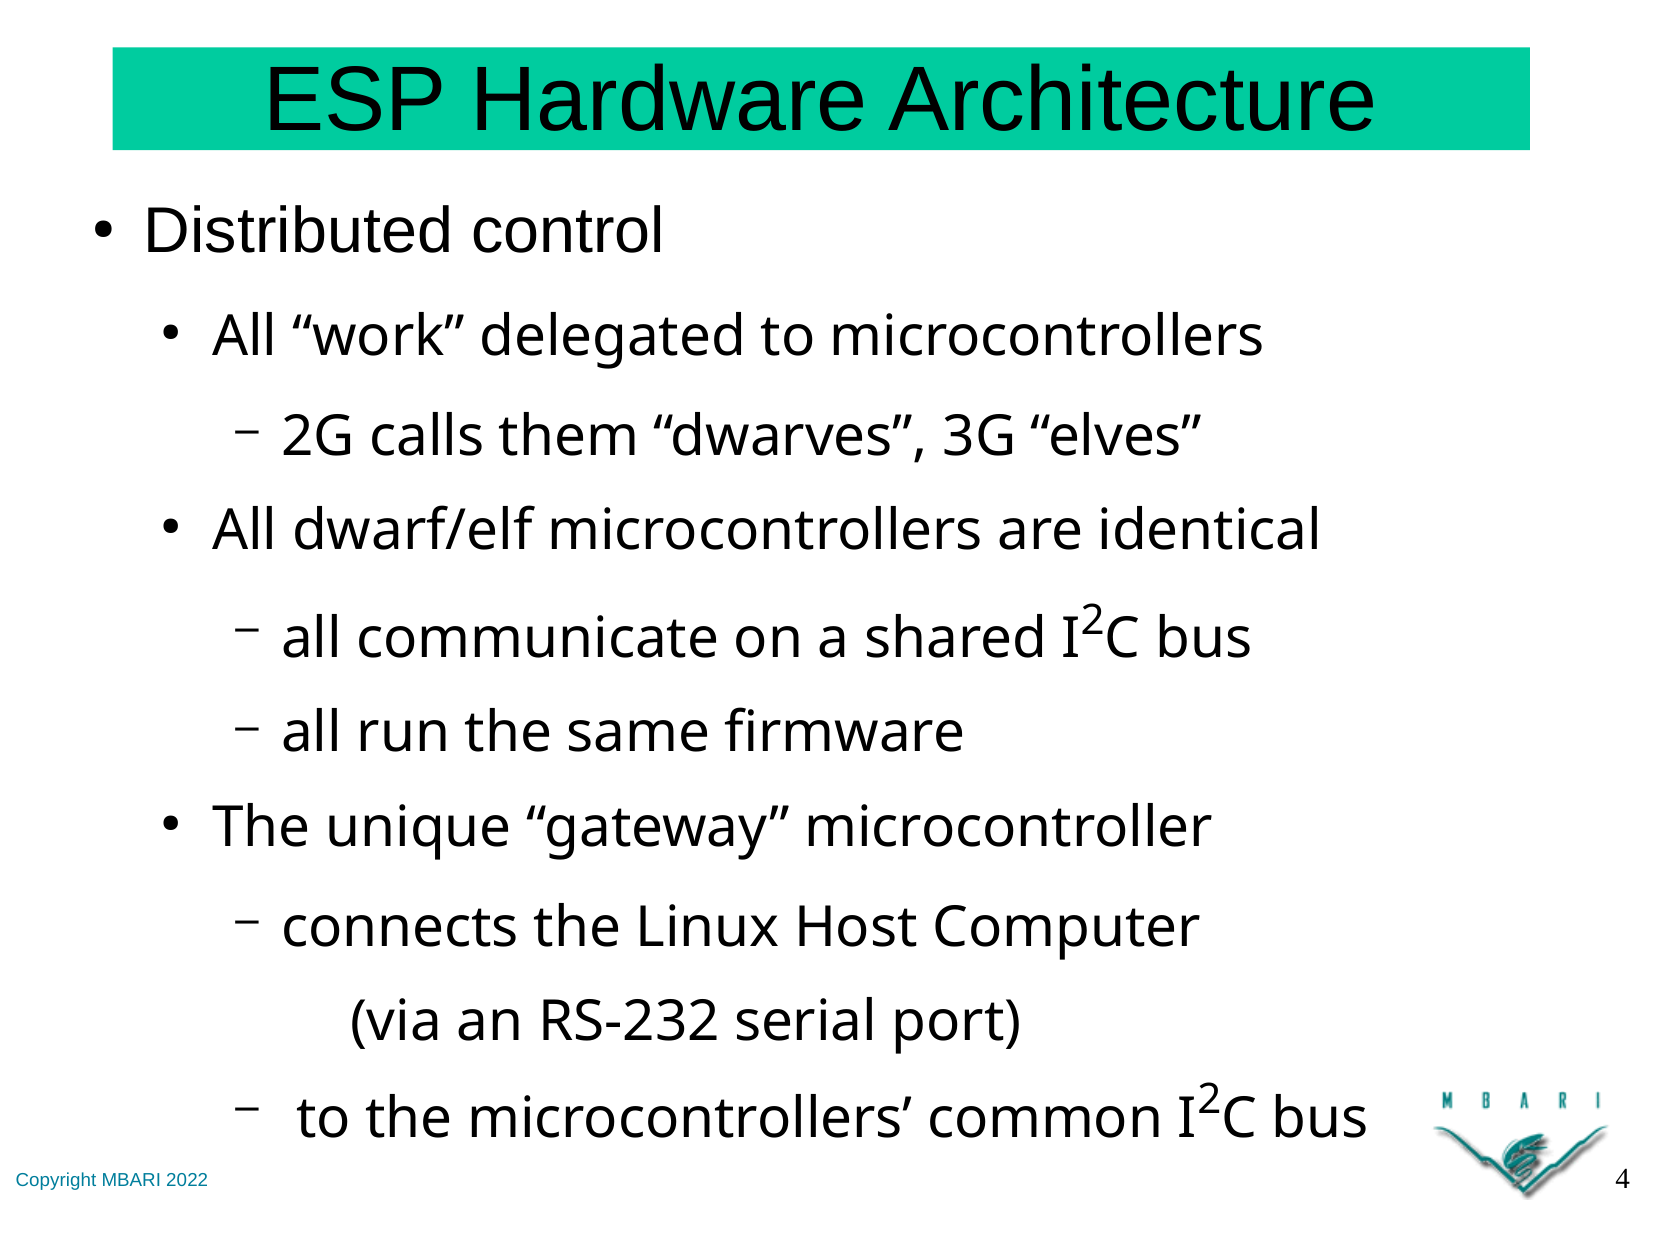

# ESP Hardware Architecture
Distributed control
All “work” delegated to microcontrollers
2G calls them “dwarves”, 3G “elves”
All dwarf/elf microcontrollers are identical
all communicate on a shared I2C bus
all run the same firmware
The unique “gateway” microcontroller
connects the Linux Host Computer
(via an RS-232 serial port)
 to the microcontrollers’ common I2C bus